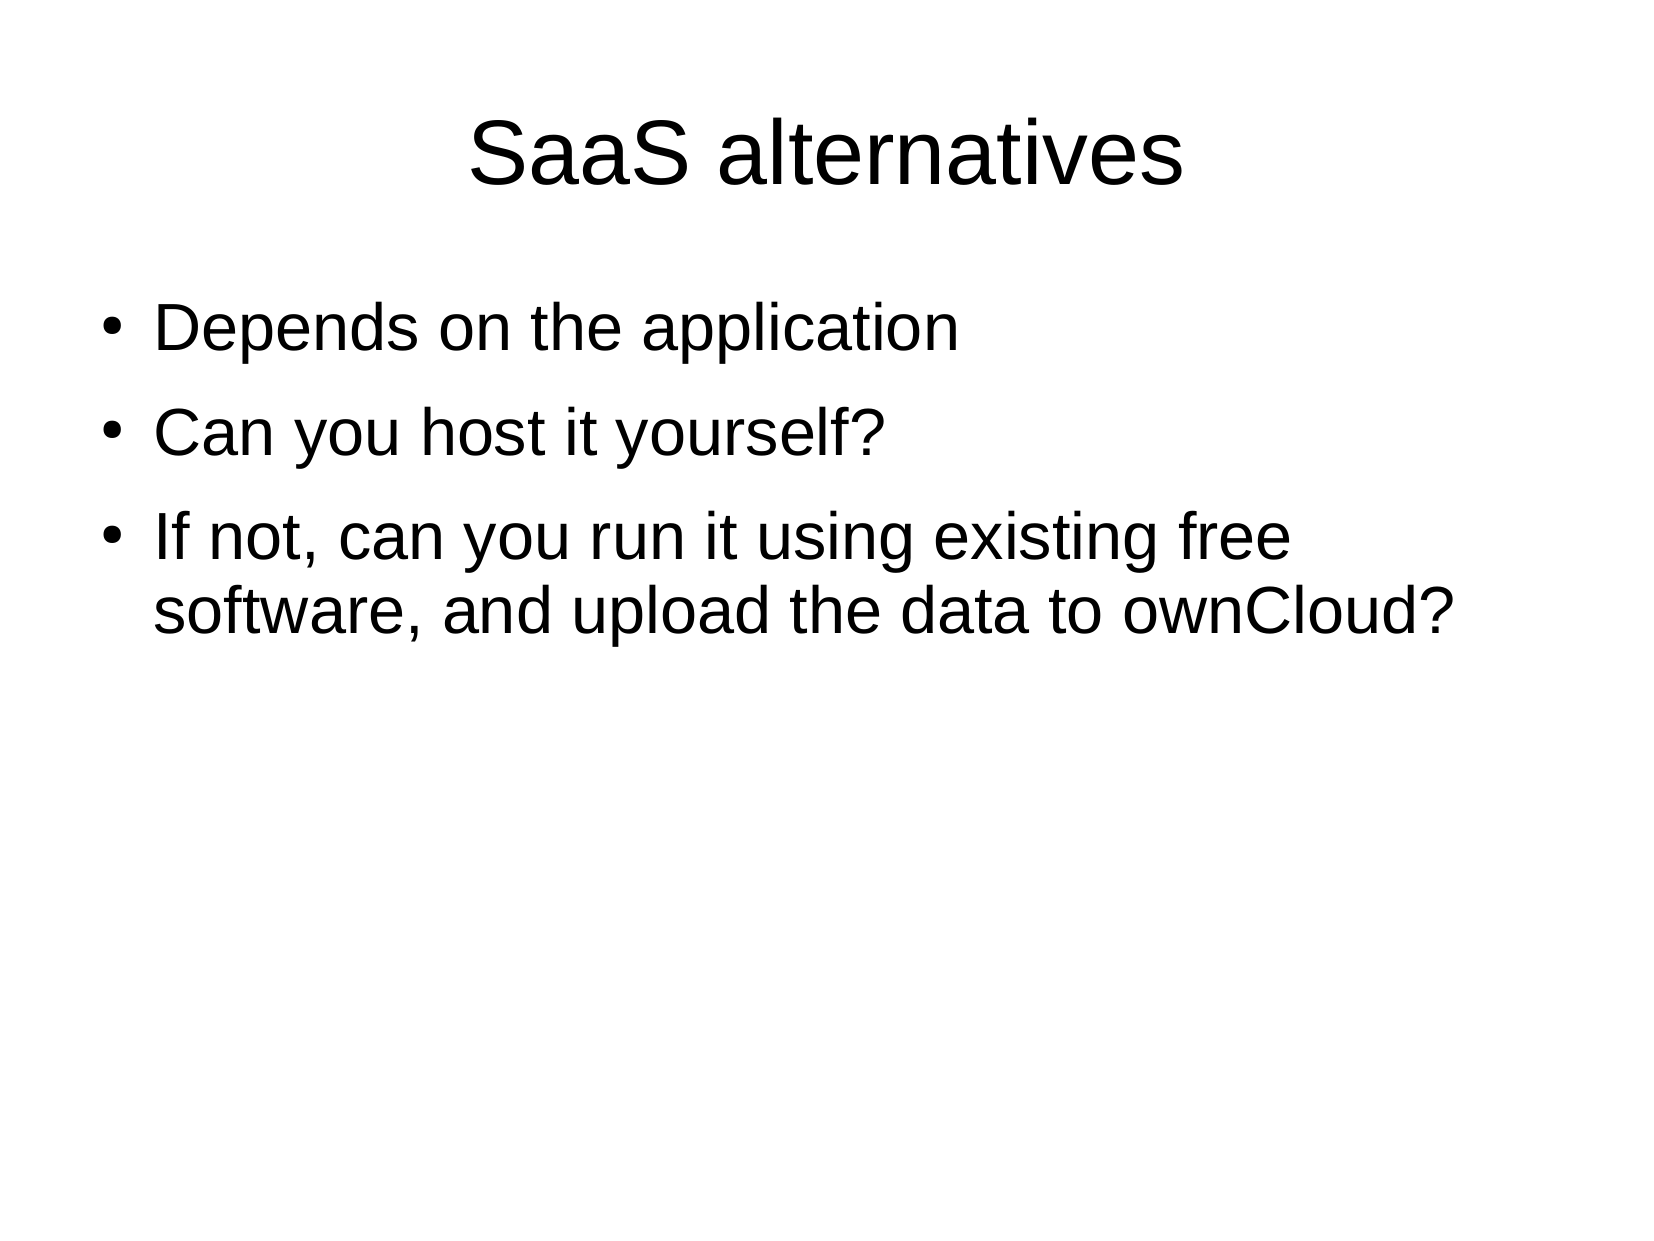

# SaaS alternatives
Depends on the application
Can you host it yourself?
If not, can you run it using existing free software, and upload the data to ownCloud?